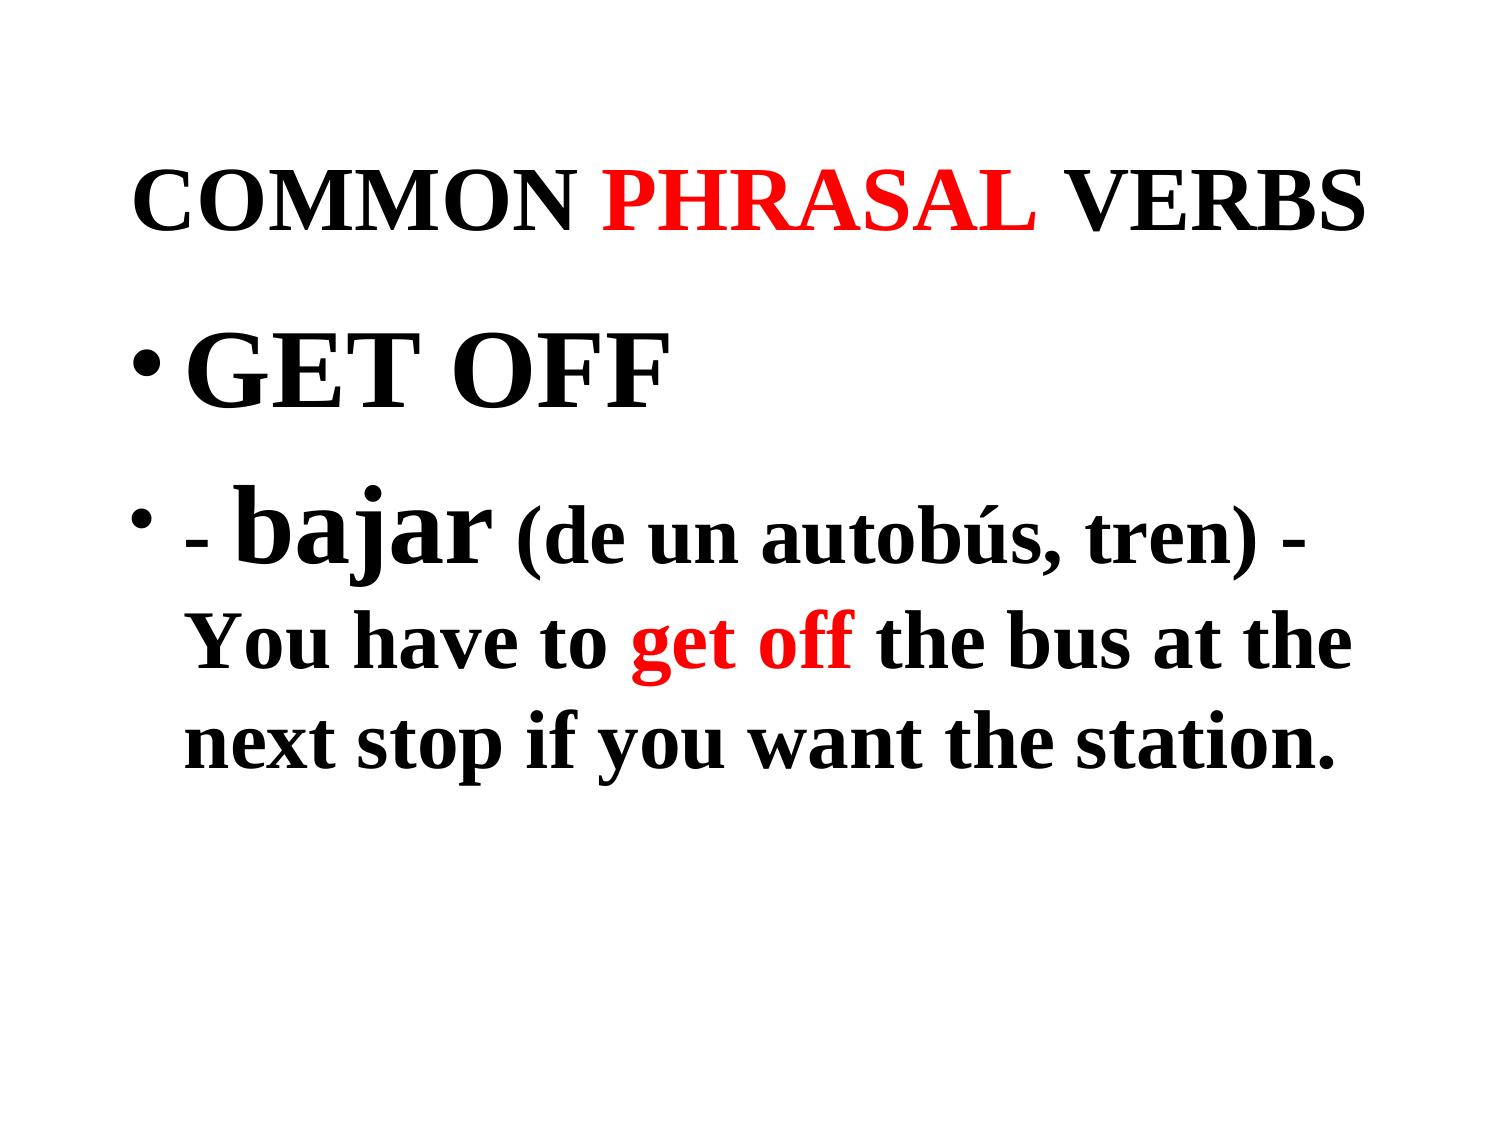

# COMMON PHRASAL VERBS
GET OFF
- bajar (de un autobús, tren) - You have to get off the bus at the next stop if you want the station.